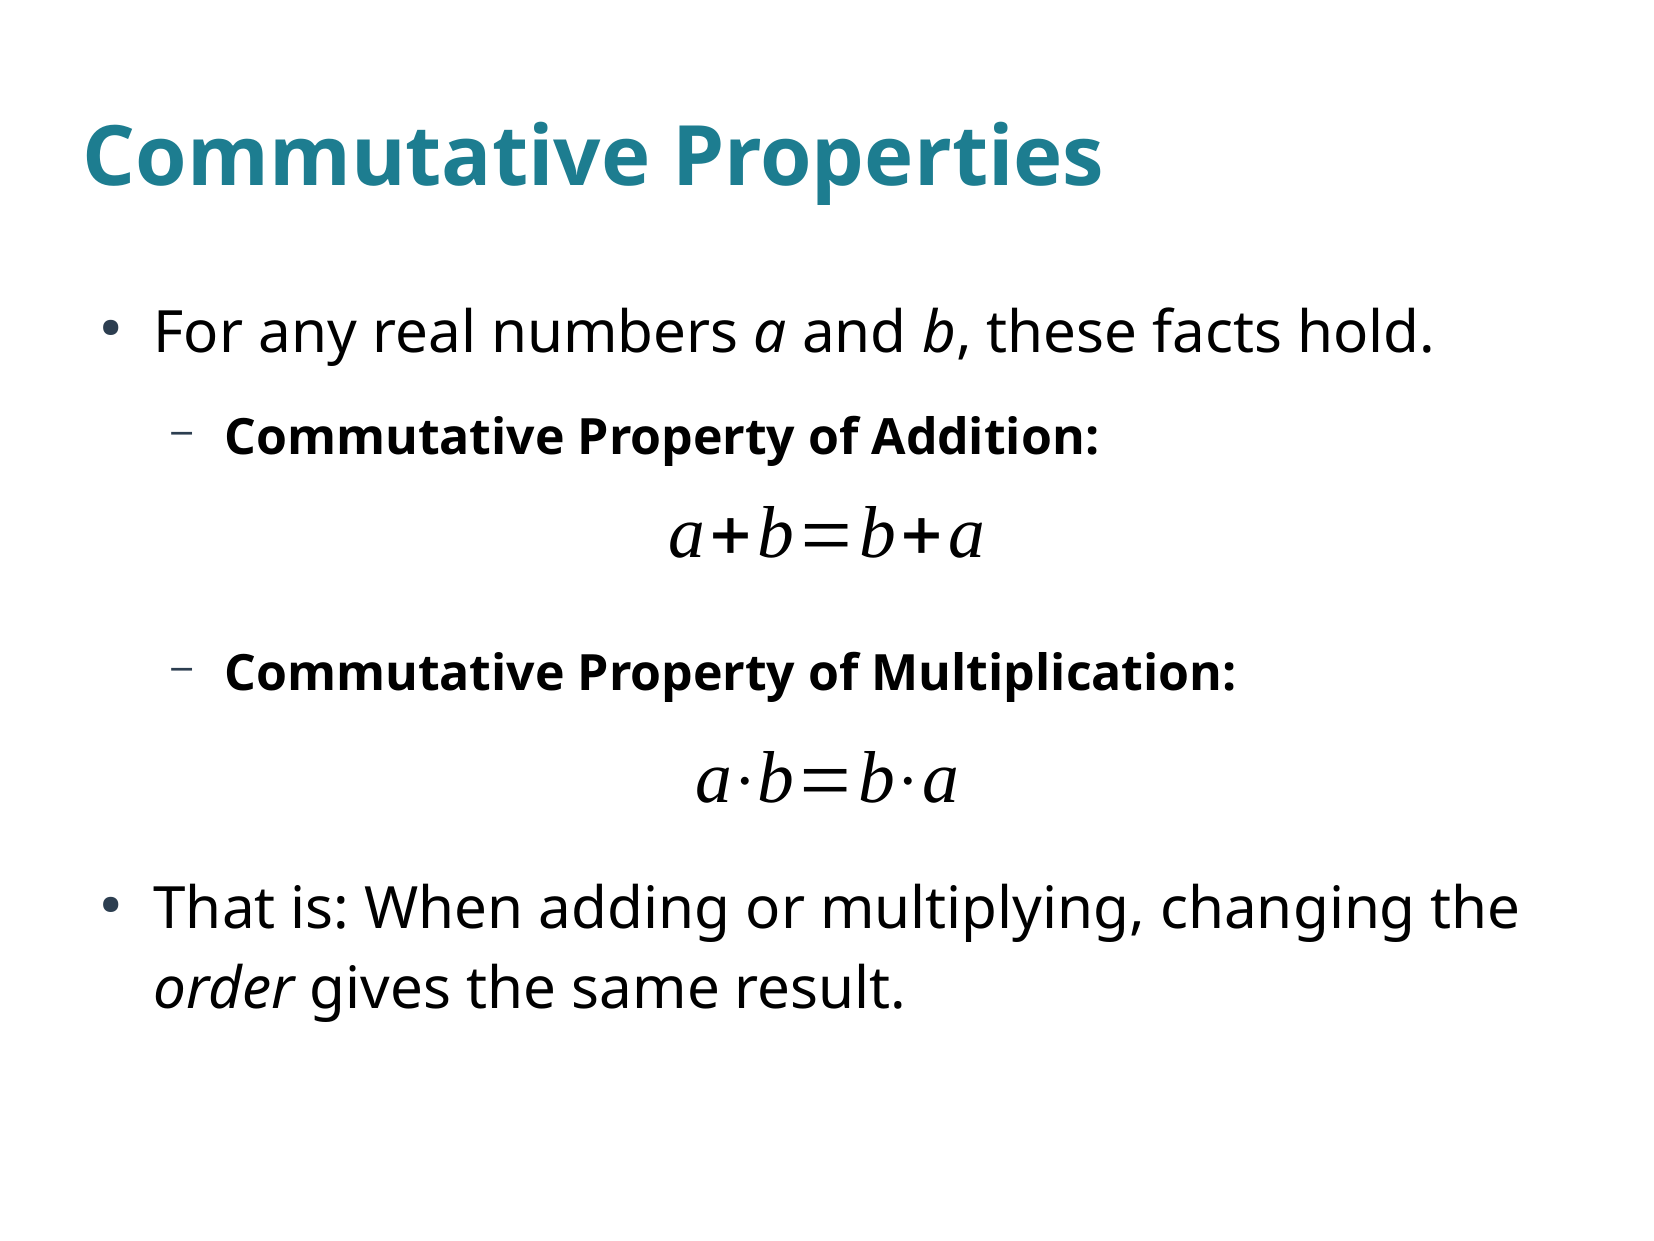

# Commutative Properties
For any real numbers a and b, these facts hold.
Commutative Property of Addition:
Commutative Property of Multiplication:
That is: When adding or multiplying, changing the order gives the same result.